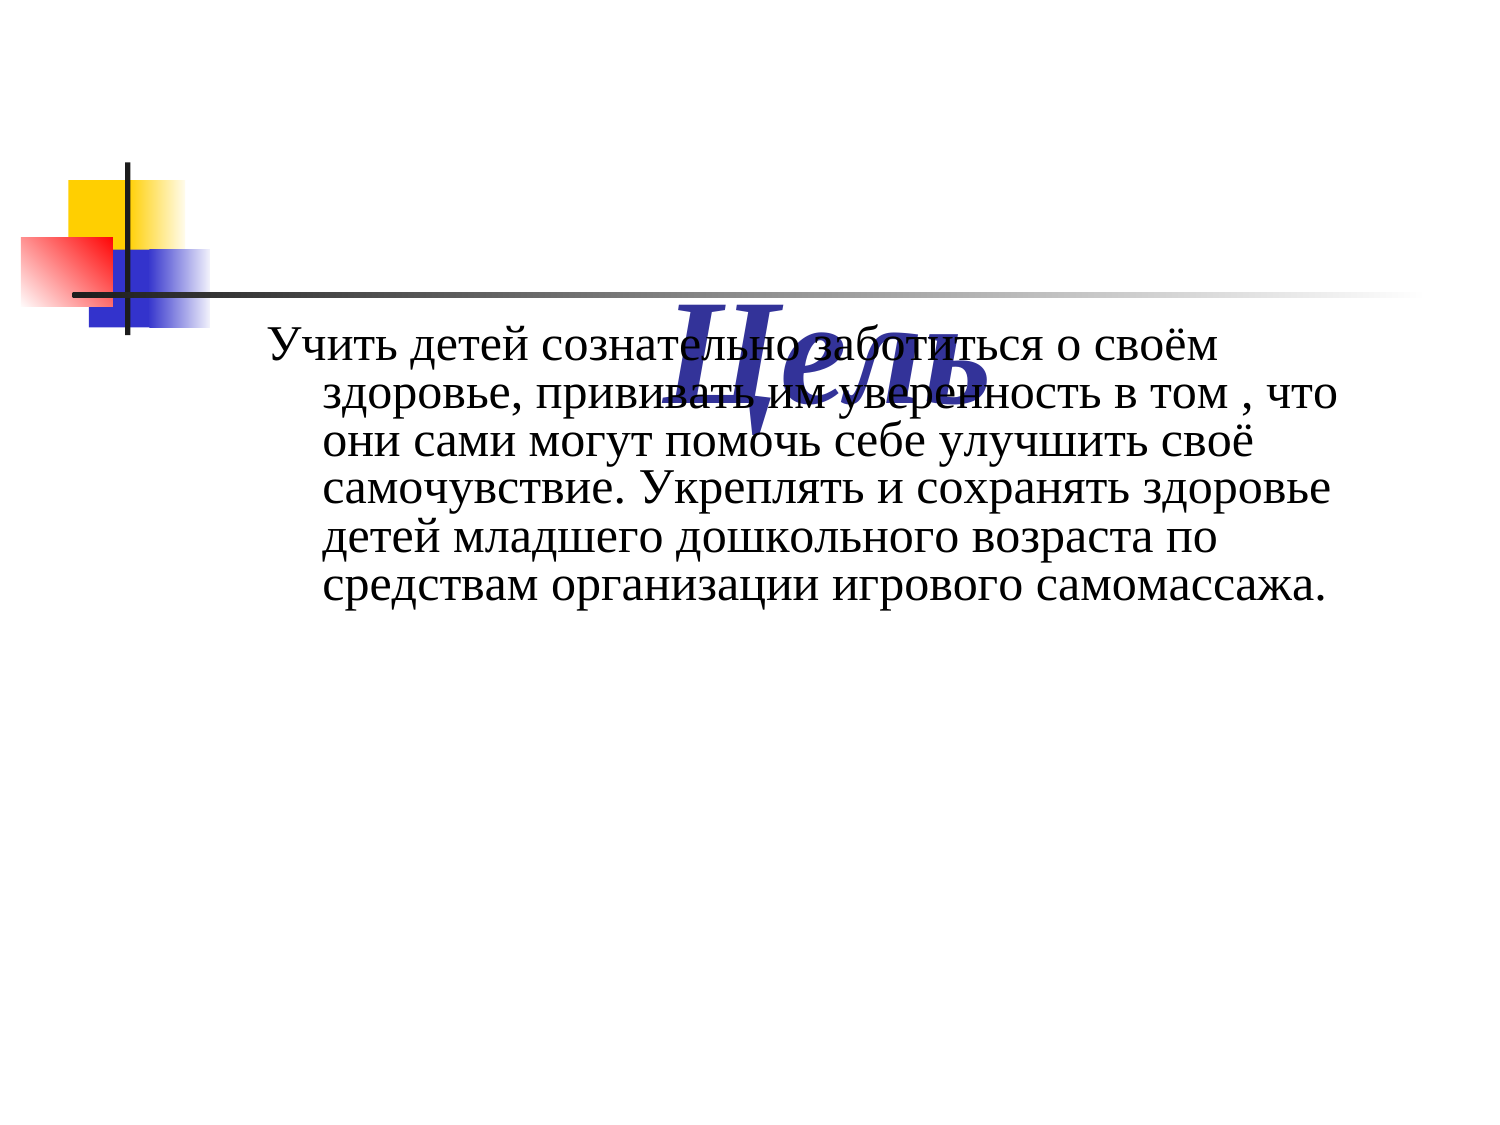

# Цель
Учить детей сознательно заботиться о своём здоровье, прививать им уверенность в том , что они сами могут помочь себе улучшить своё самочувствие. Укреплять и сохранять здоровье детей младшего дошкольного возраста по средствам организации игрового самомассажа.